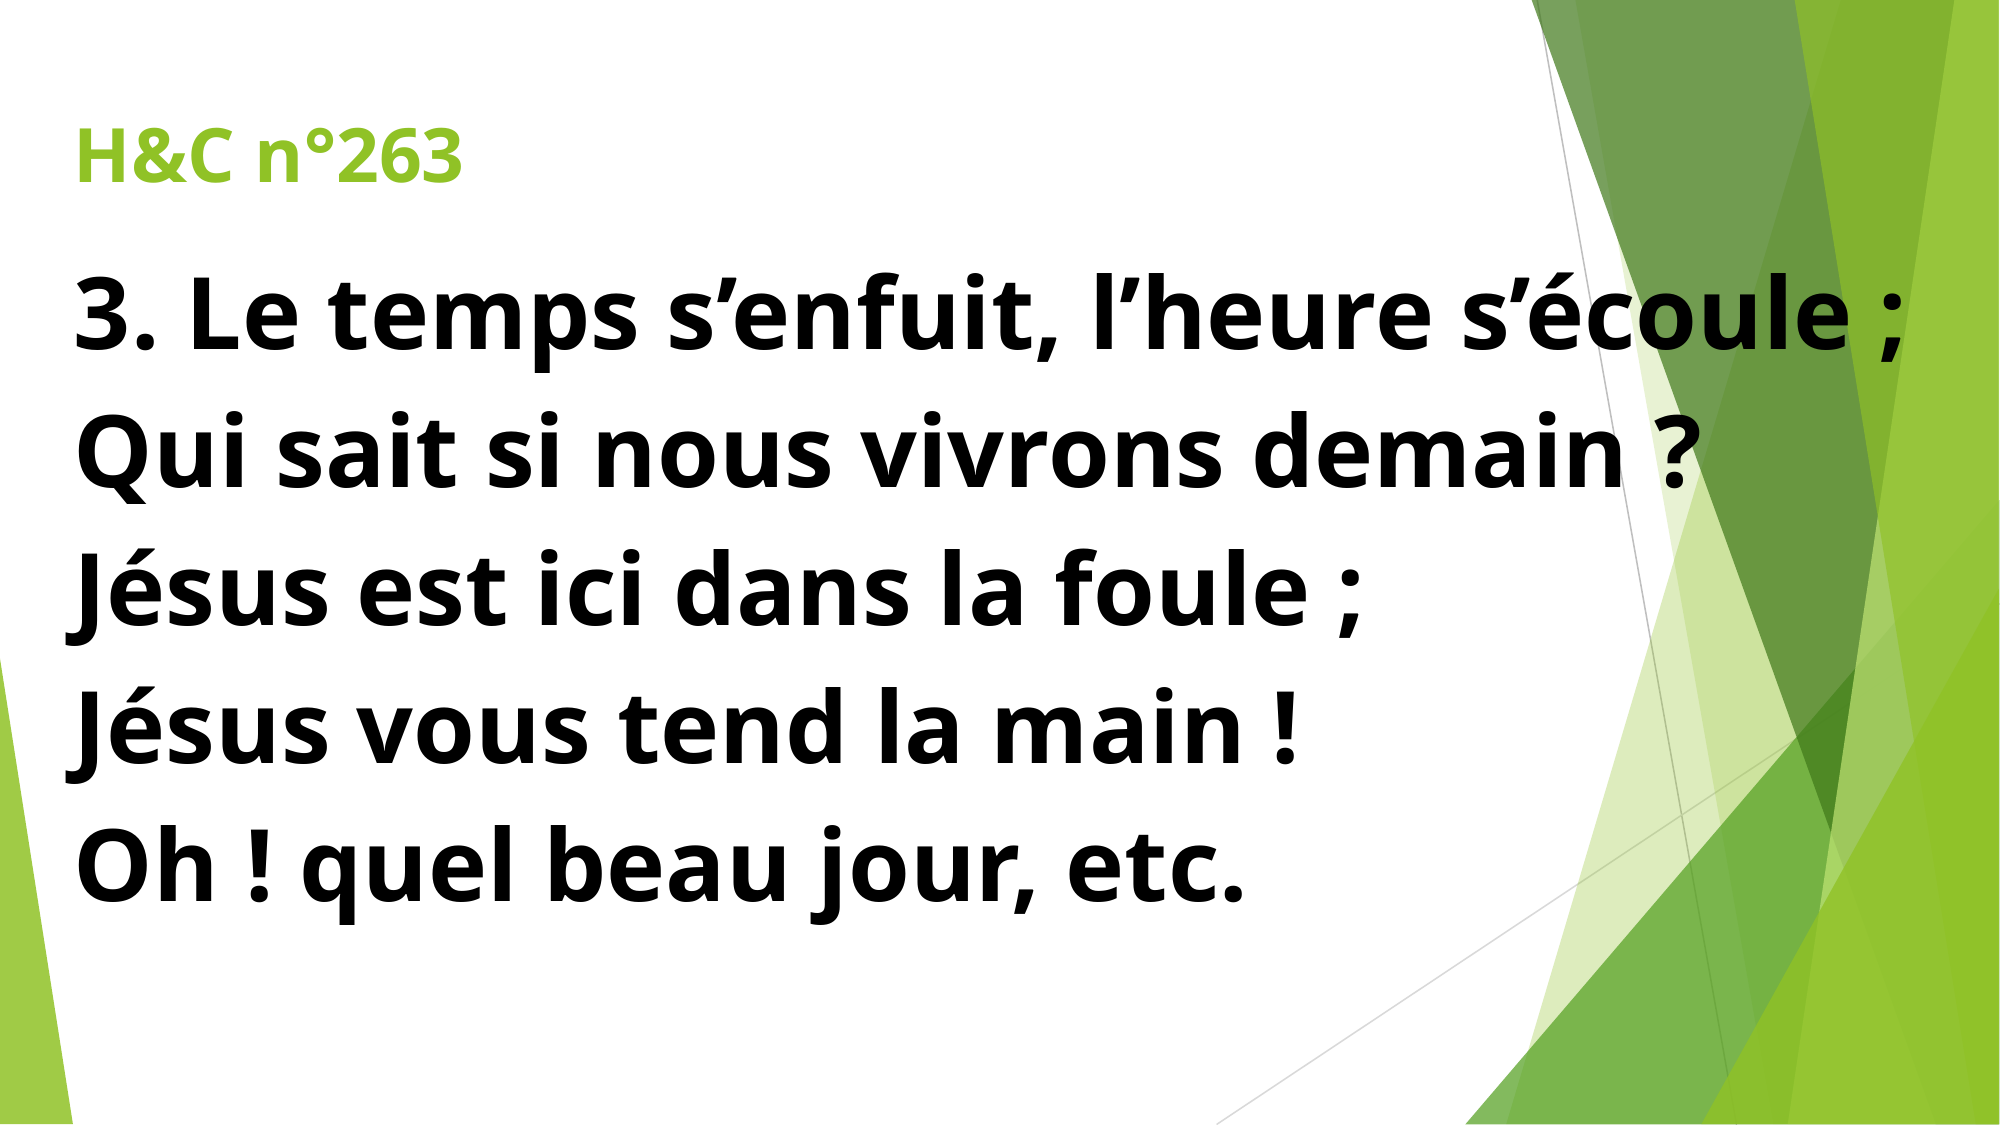

H&C n°263
3. Le temps s’enfuit, l’heure s’écoule ;
Qui sait si nous vivrons demain ?
Jésus est ici dans la foule ;
Jésus vous tend la main !
Oh ! quel beau jour, etc.